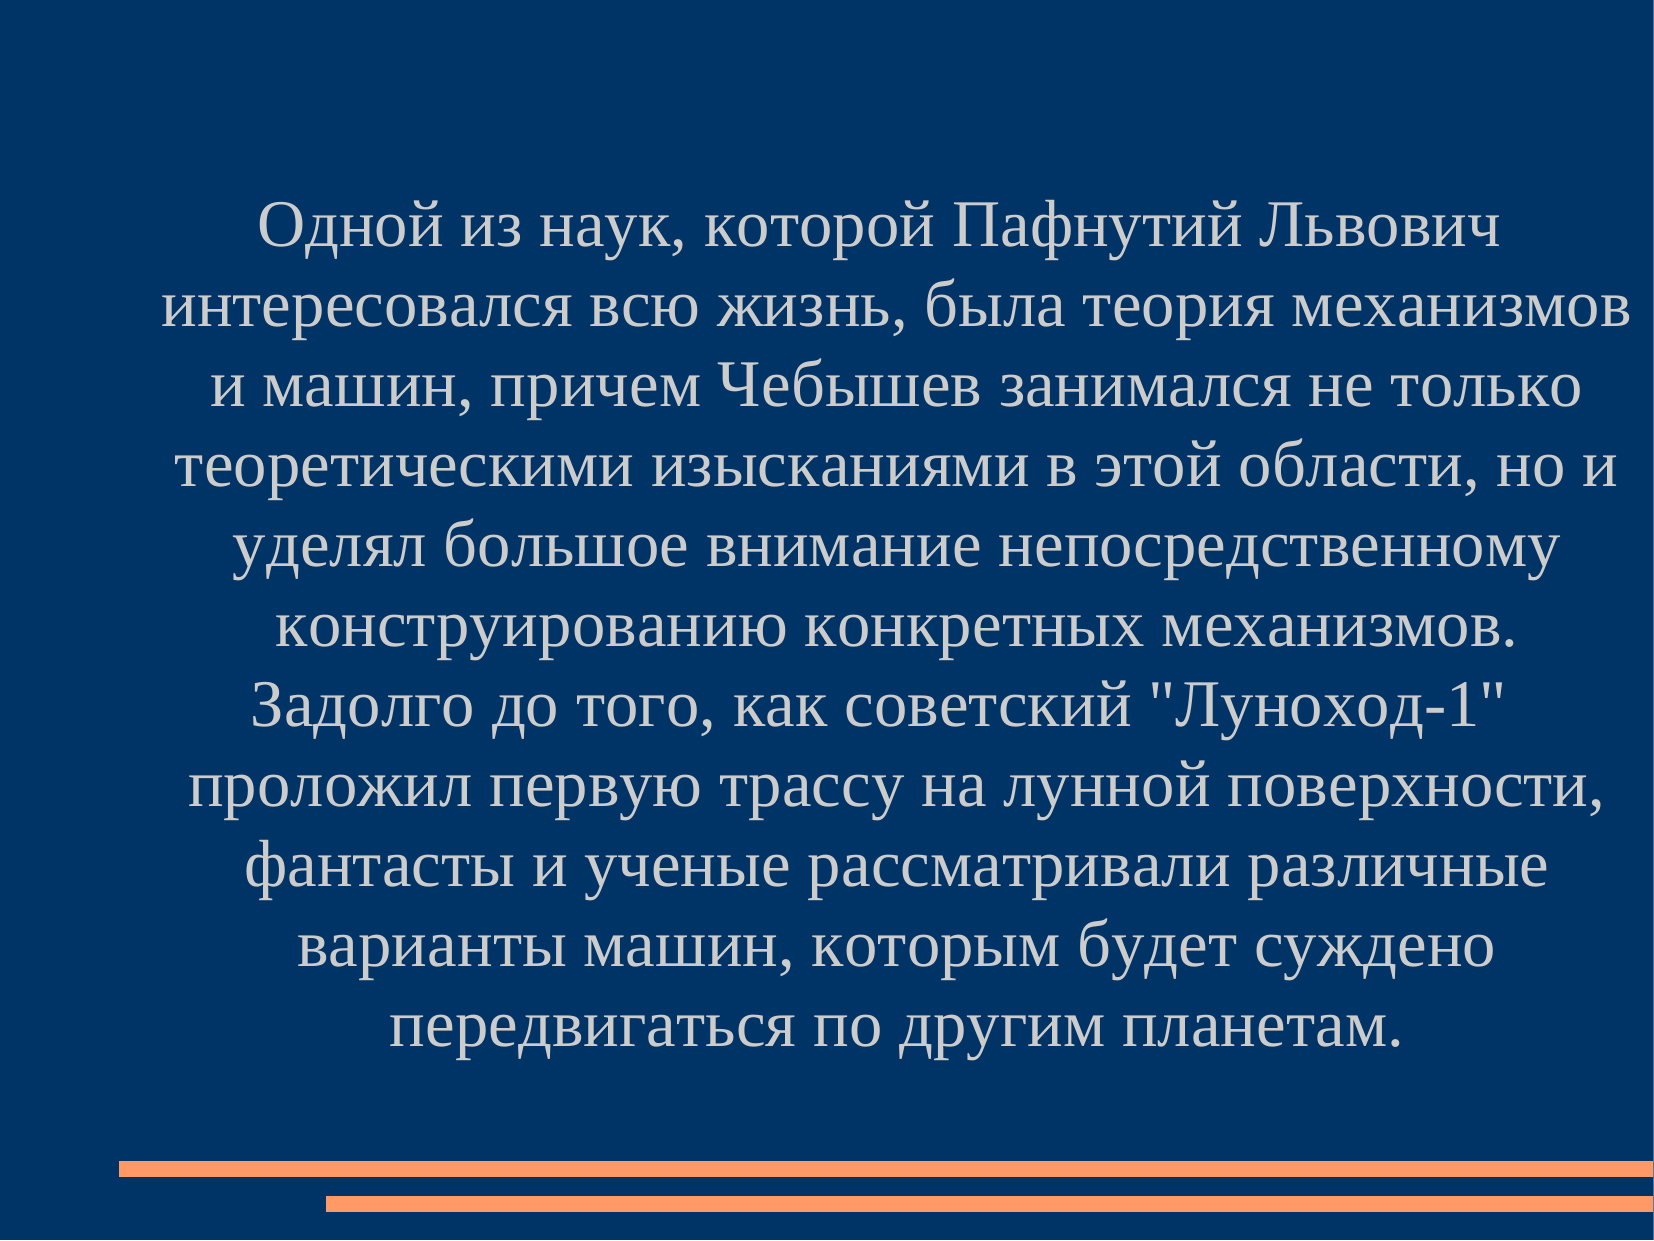

Одной из наук, которой Пафнутий Львович интересовался всю жизнь, была теория механизмов и машин, причем Чебышев занимался не только теоретическими изысканиями в этой области, но и уделял большое внимание непосредственному конструированию конкретных механизмов.
Задолго до того, как советский "Луноход-1" проложил первую трассу на лунной поверхности, фантасты и ученые рассматривали различные варианты машин, которым будет суждено передвигаться по другим планетам.
#